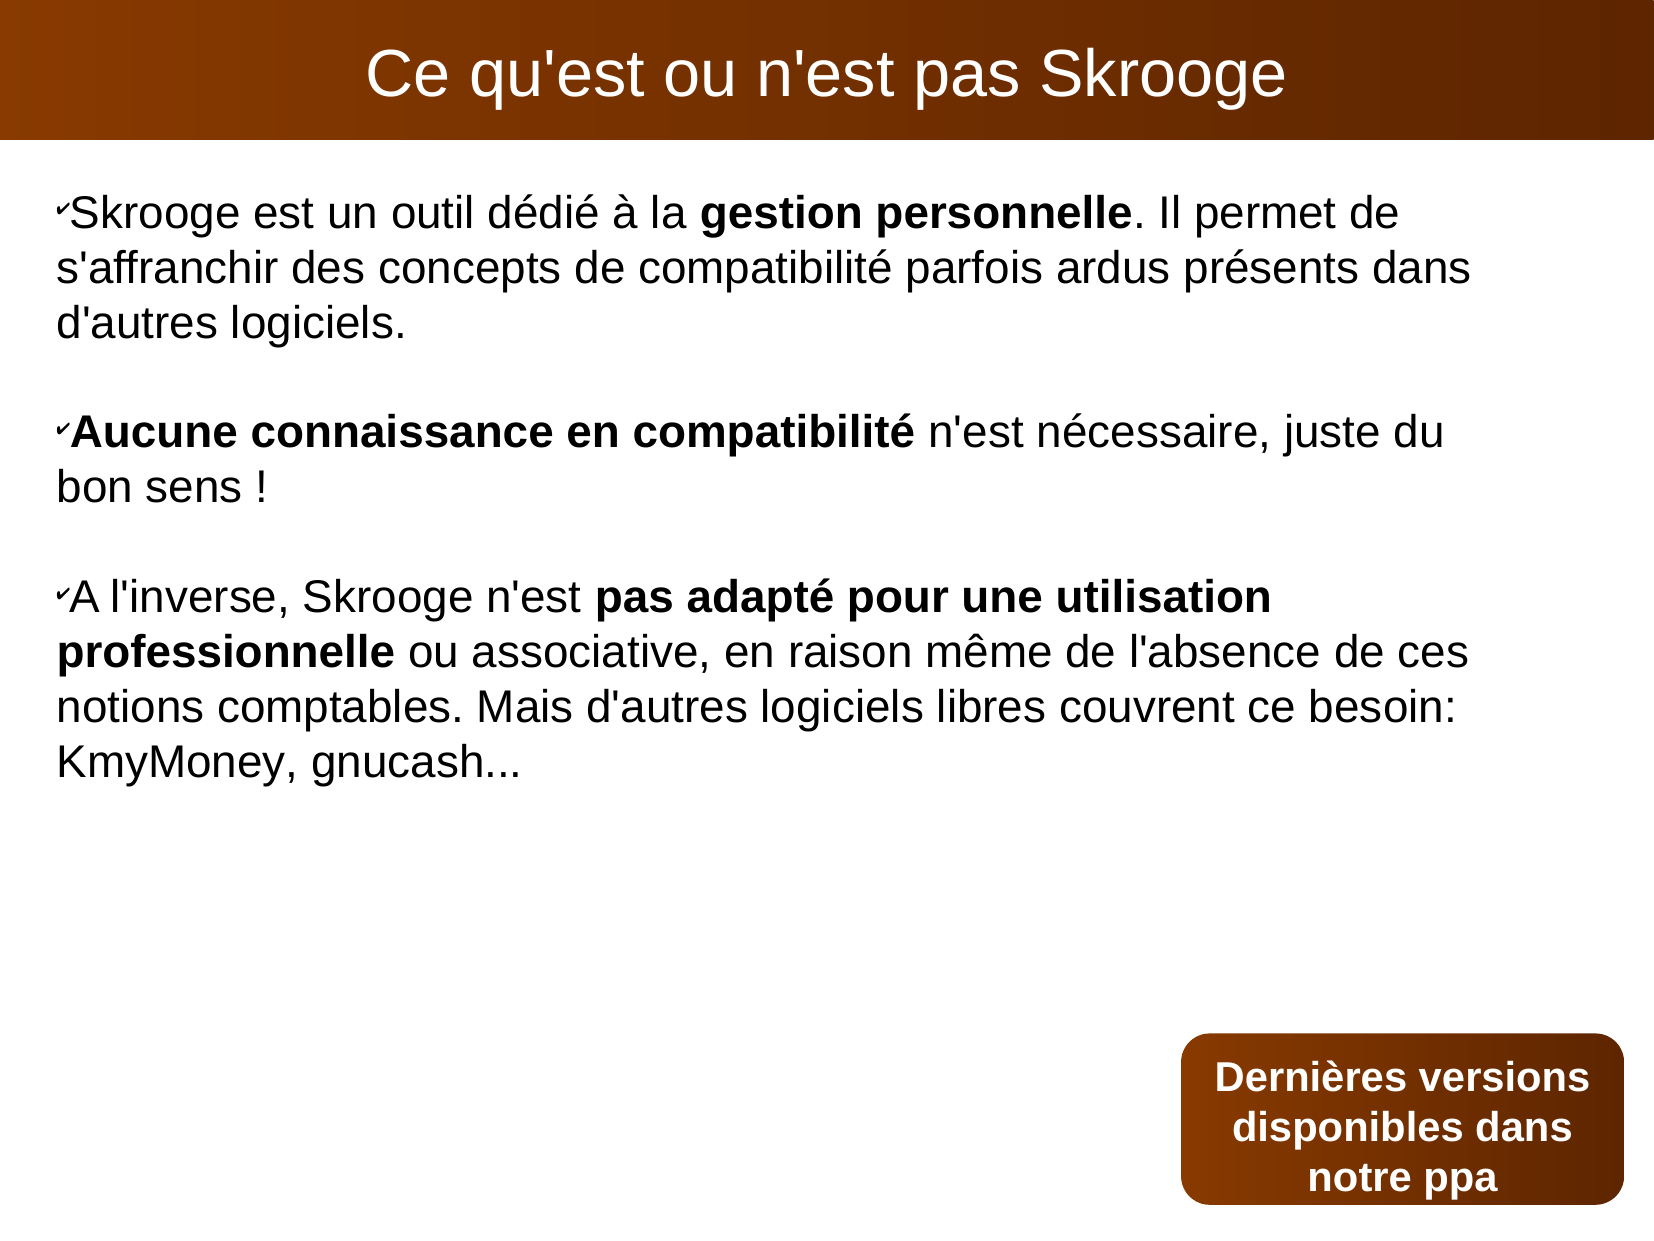

# Ce qu'est ou n'est pas Skrooge
Skrooge est un outil dédié à la gestion personnelle. Il permet de s'affranchir des concepts de compatibilité parfois ardus présents dans d'autres logiciels.
Aucune connaissance en compatibilité n'est nécessaire, juste du bon sens !
A l'inverse, Skrooge n'est pas adapté pour une utilisation professionnelle ou associative, en raison même de l'absence de ces notions comptables. Mais d'autres logiciels libres couvrent ce besoin: KmyMoney, gnucash...
Dernières versions disponibles dans notre ppa